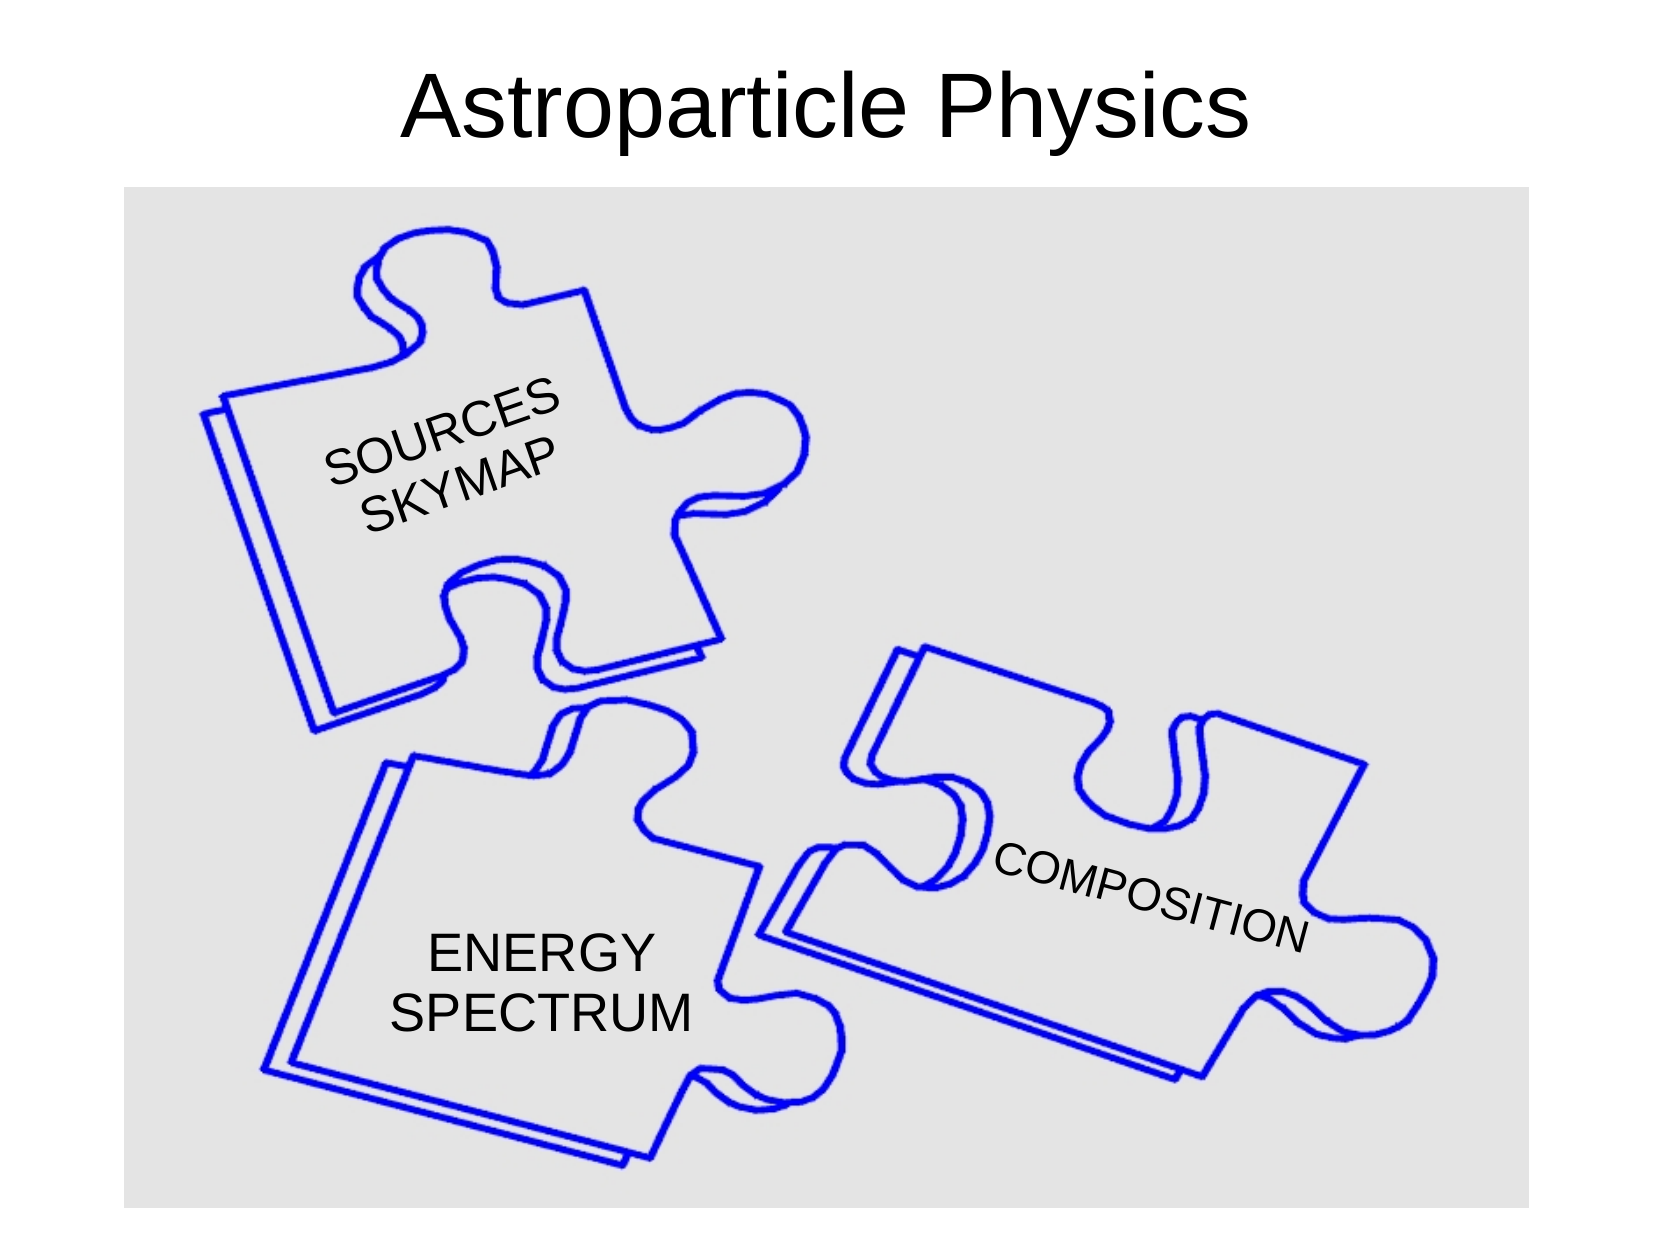

# Astroparticle Physics
SOURCES
SKYMAP
COMPOSITION
ENERGY
SPECTRUM